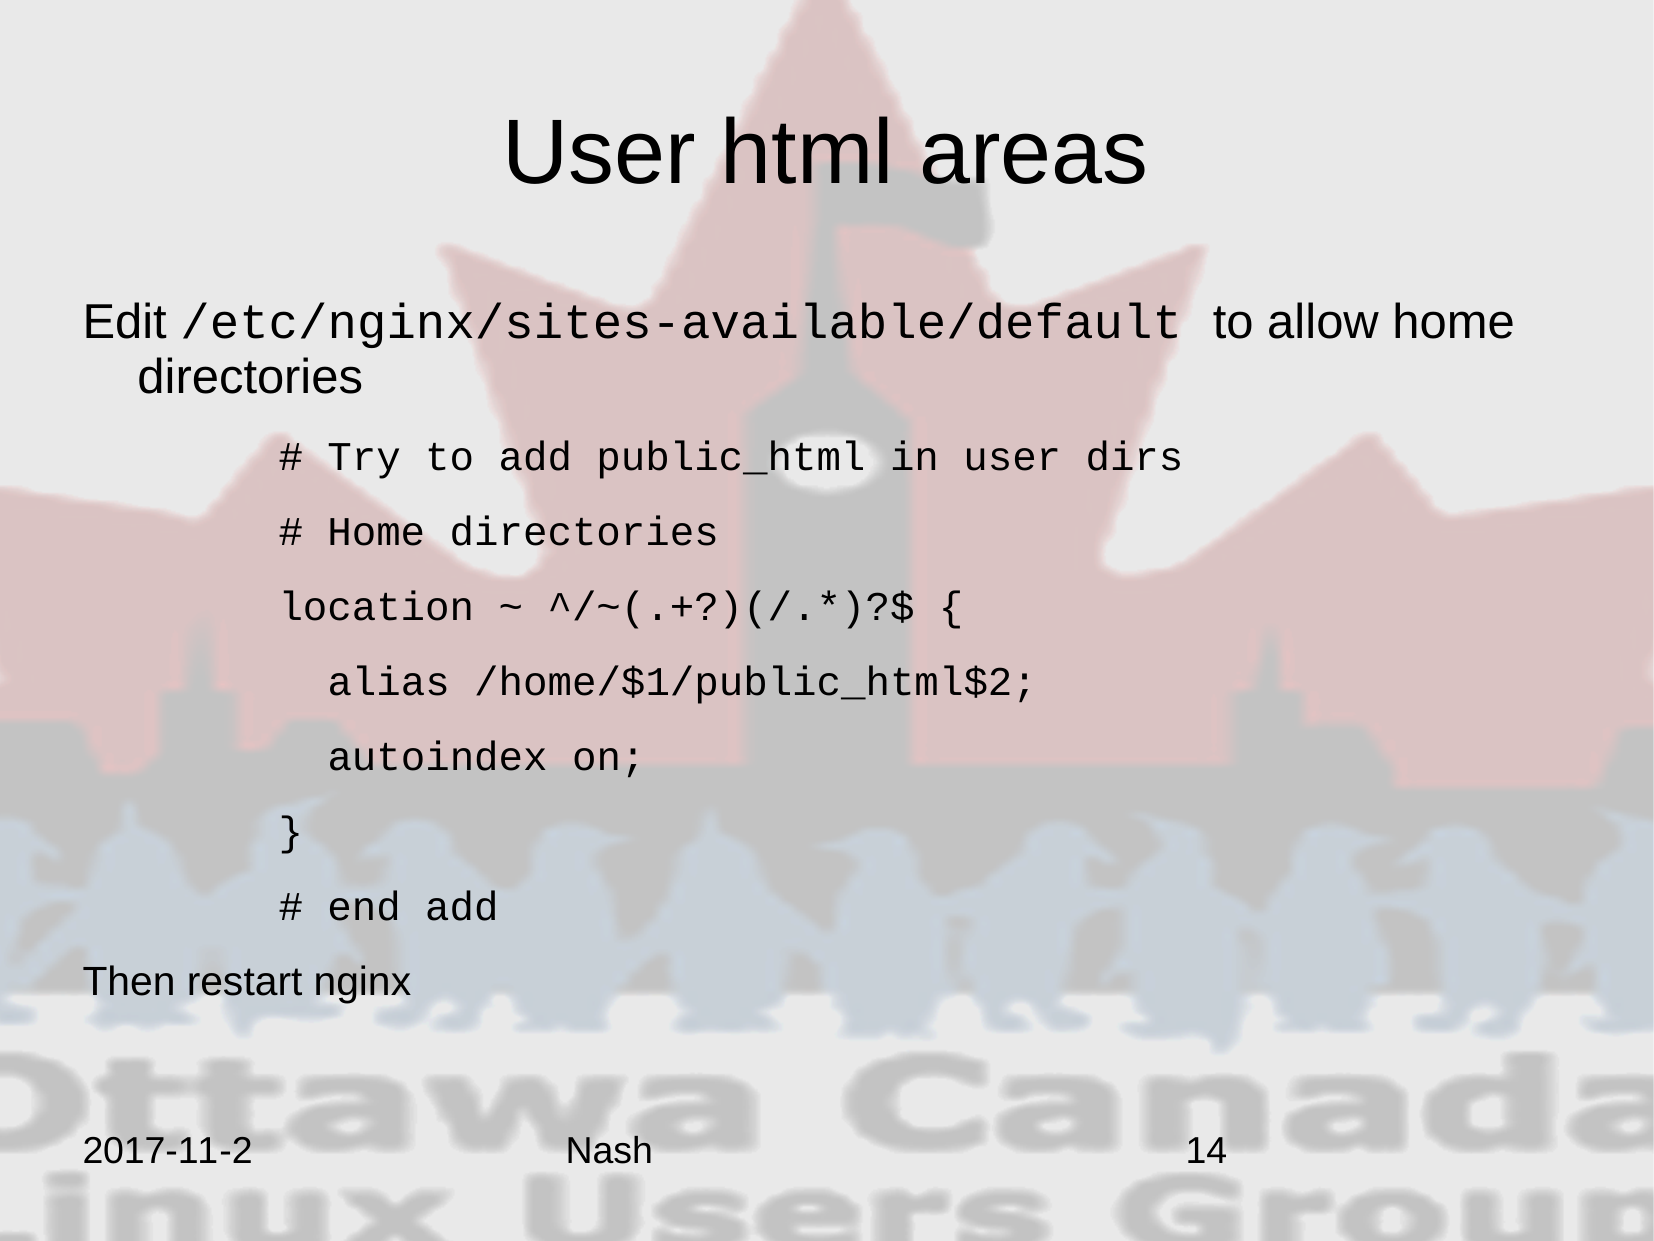

# User html areas
Edit /etc/nginx/sites-available/default to allow home directories
 # Try to add public_html in user dirs
 # Home directories
 location ~ ^/~(.+?)(/.*)?$ {
 alias /home/$1/public_html$2;
 autoindex on;
 }
 # end add
Then restart nginx
14